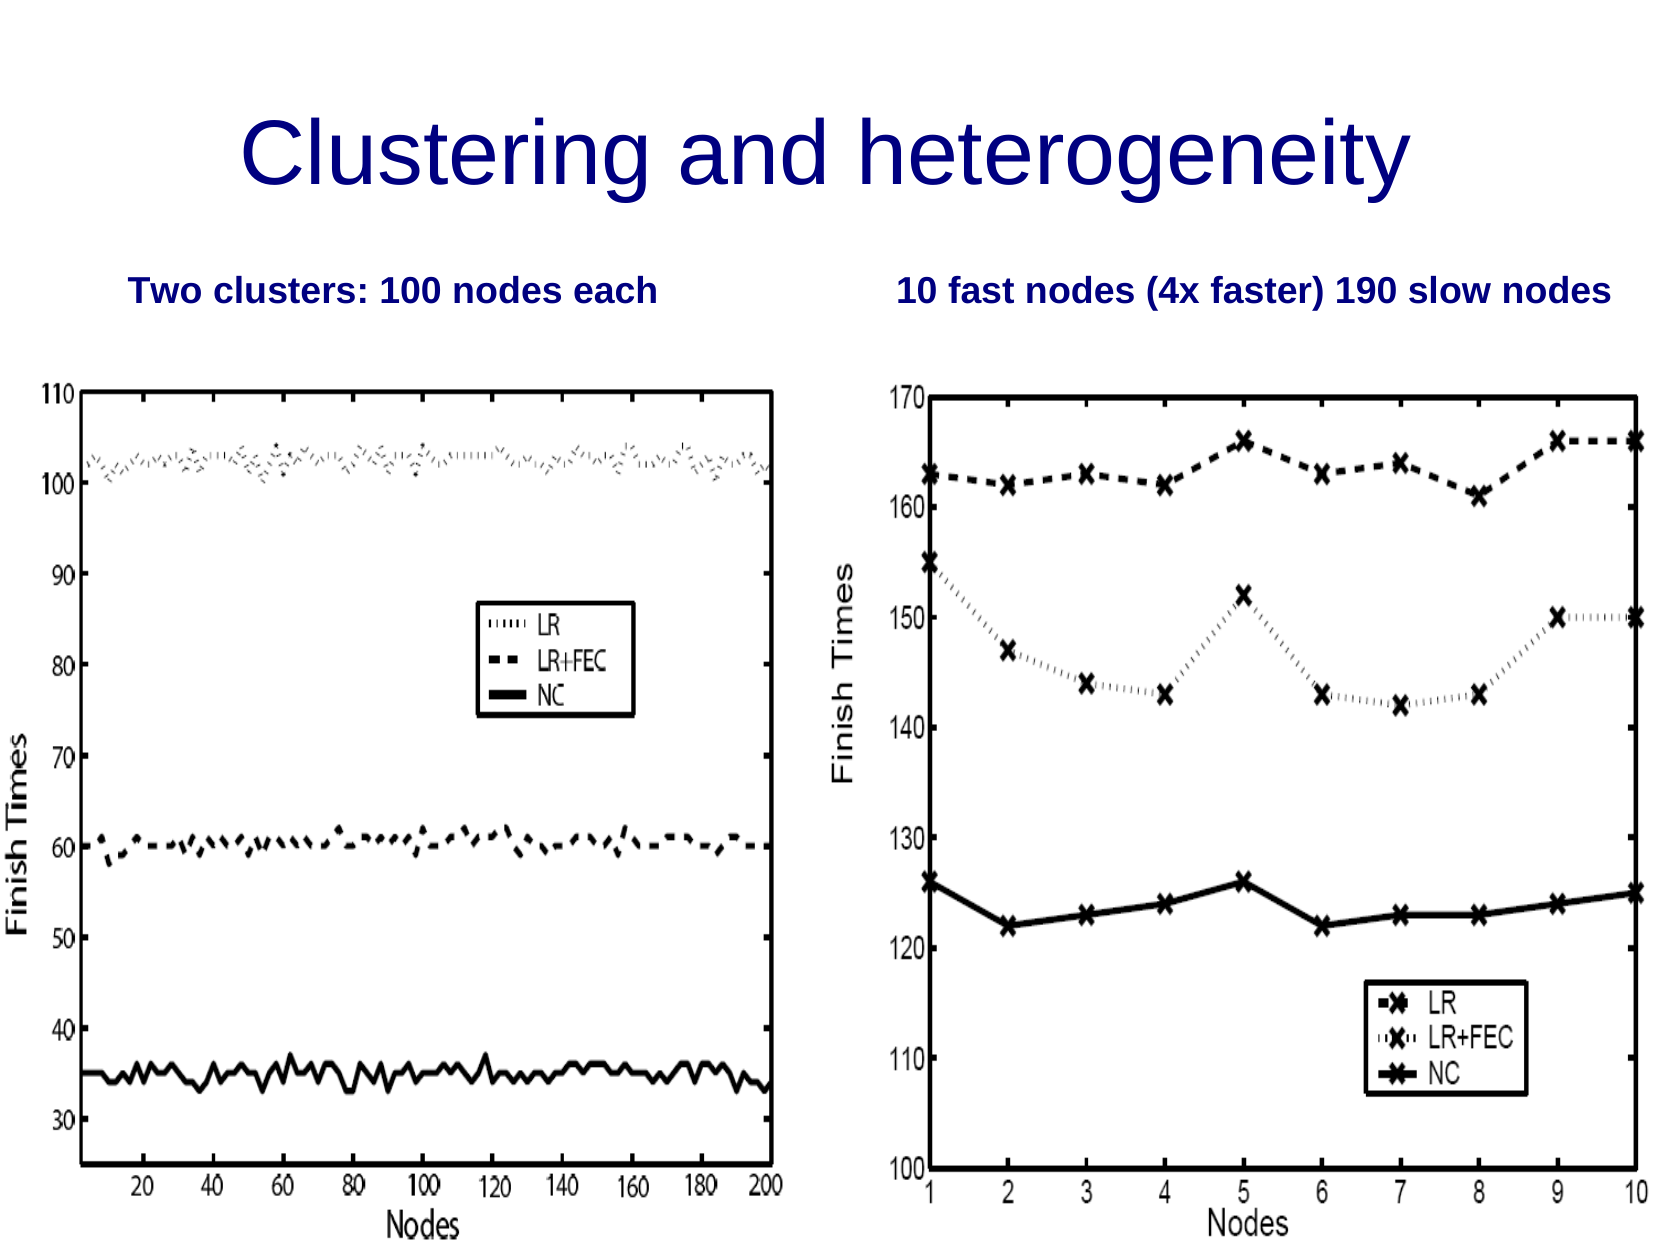

# Clustering and heterogeneity
Two clusters: 100 nodes each
10 fast nodes (4x faster) 190 slow nodes
31